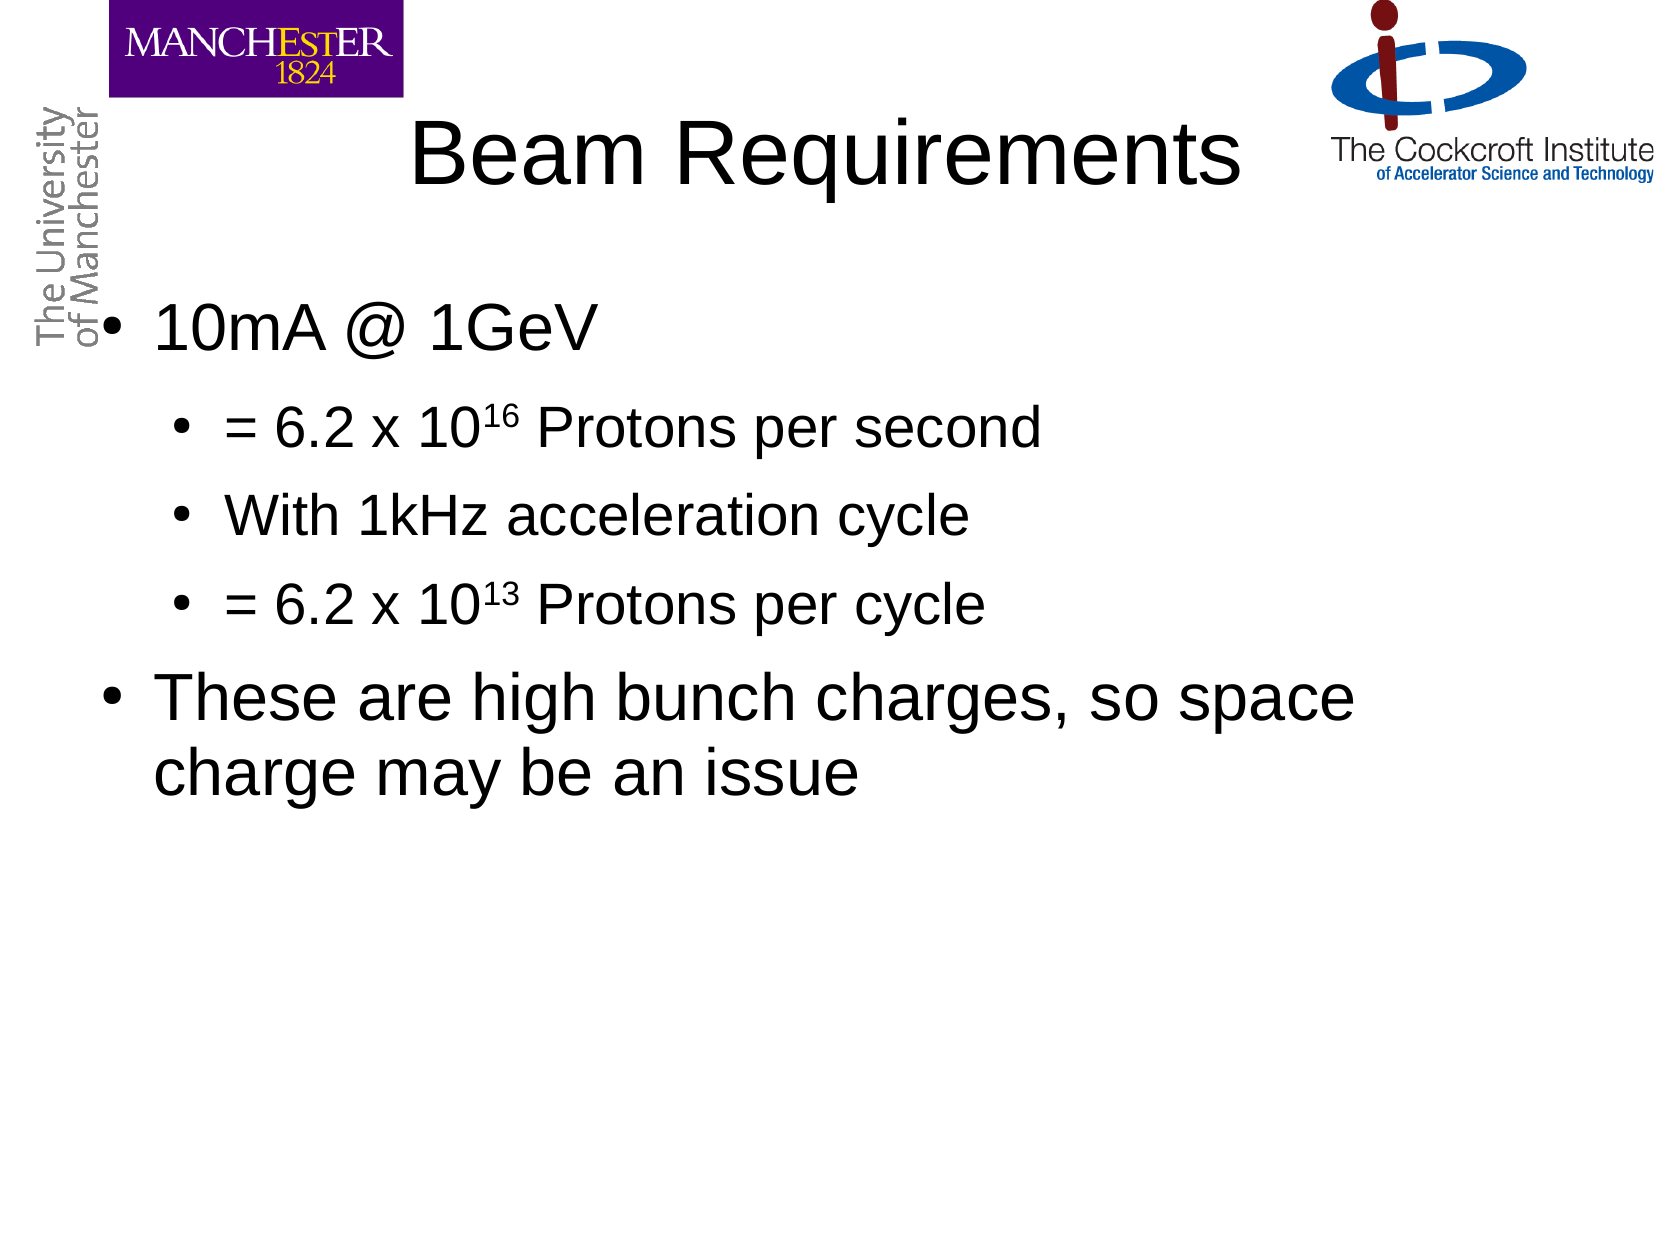

# Beam Requirements
10mA @ 1GeV
= 6.2 x 1016 Protons per second
With 1kHz acceleration cycle
= 6.2 x 1013 Protons per cycle
These are high bunch charges, so space charge may be an issue